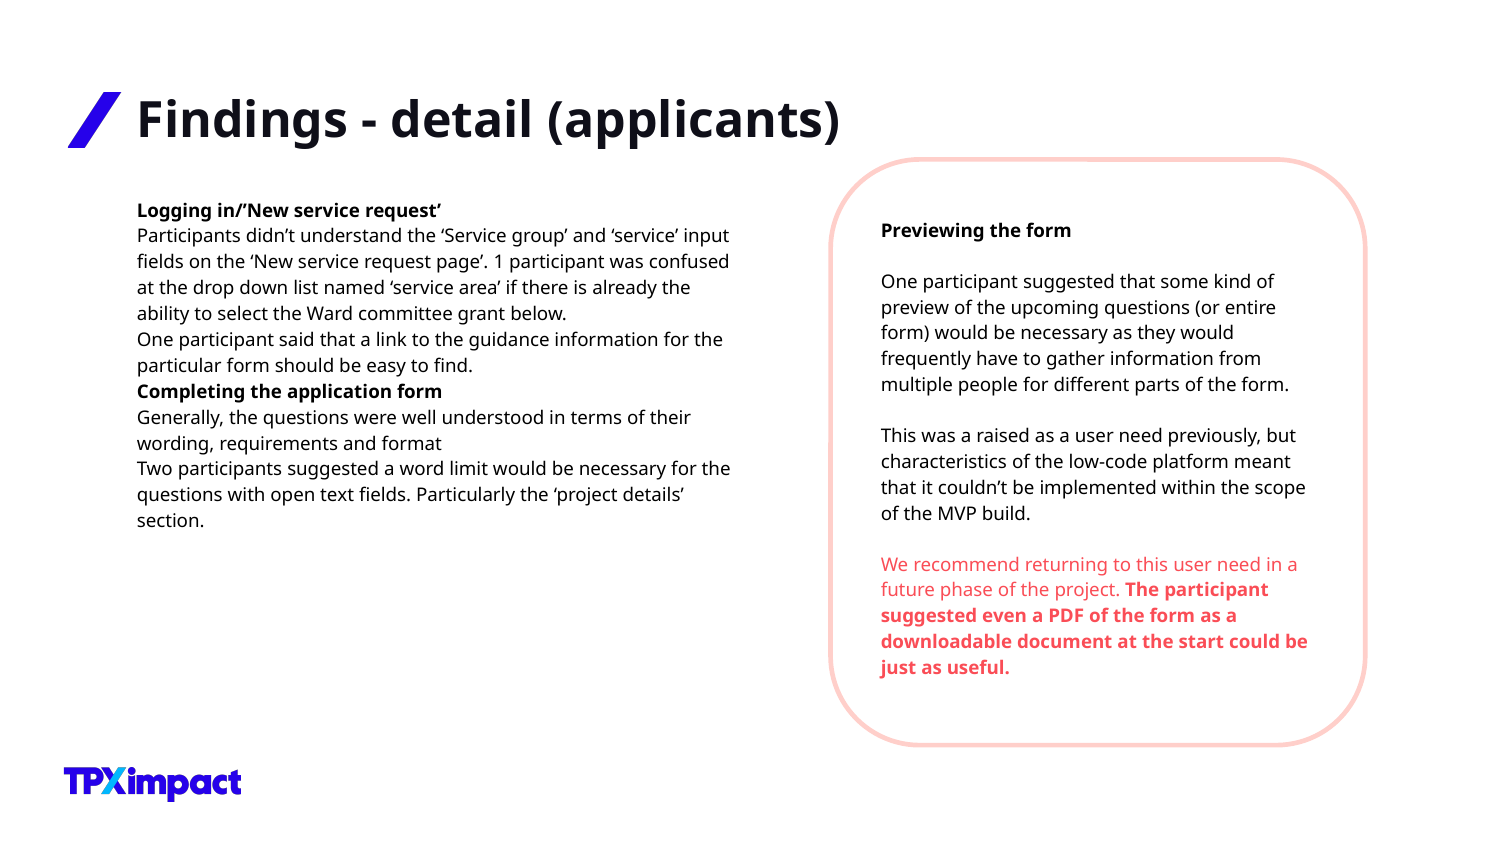

# Findings - detail (applicants)
Logging in/’New service request’
Participants didn’t understand the ‘Service group’ and ‘service’ input fields on the ‘New service request page’. 1 participant was confused at the drop down list named ‘service area’ if there is already the ability to select the Ward committee grant below.
One participant said that a link to the guidance information for the particular form should be easy to find.
Completing the application form
Generally, the questions were well understood in terms of their wording, requirements and format
Two participants suggested a word limit would be necessary for the questions with open text fields. Particularly the ‘project details’ section.
Previewing the form
One participant suggested that some kind of preview of the upcoming questions (or entire form) would be necessary as they would frequently have to gather information from multiple people for different parts of the form.
This was a raised as a user need previously, but characteristics of the low-code platform meant that it couldn’t be implemented within the scope of the MVP build.
We recommend returning to this user need in a future phase of the project. The participant suggested even a PDF of the form as a downloadable document at the start could be just as useful.